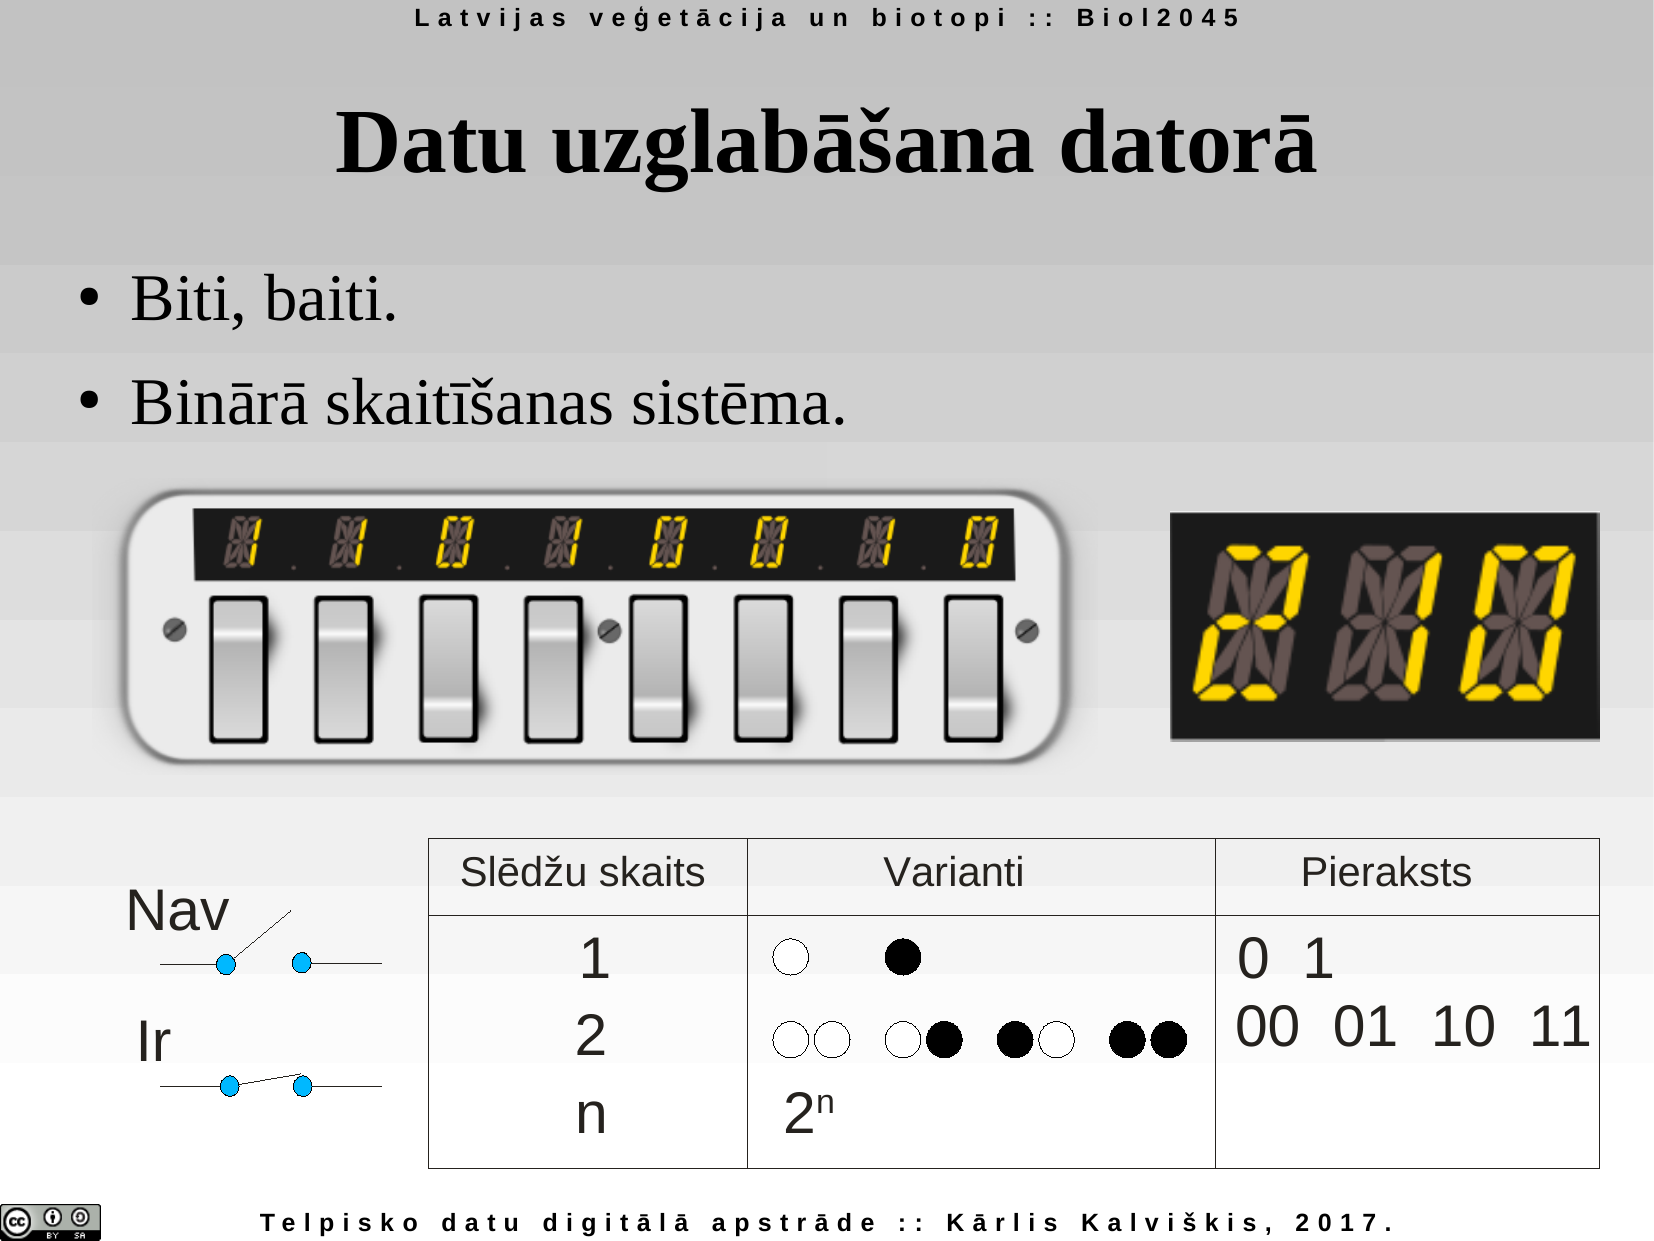

# Datu uzglabāšana datorā
Biti, baiti.
Binārā skaitīšanas sistēma.
Slēdžu skaits
Varianti
Pieraksts
Nav
1
0 1
00 01 10 11
2
Ir
n
2n